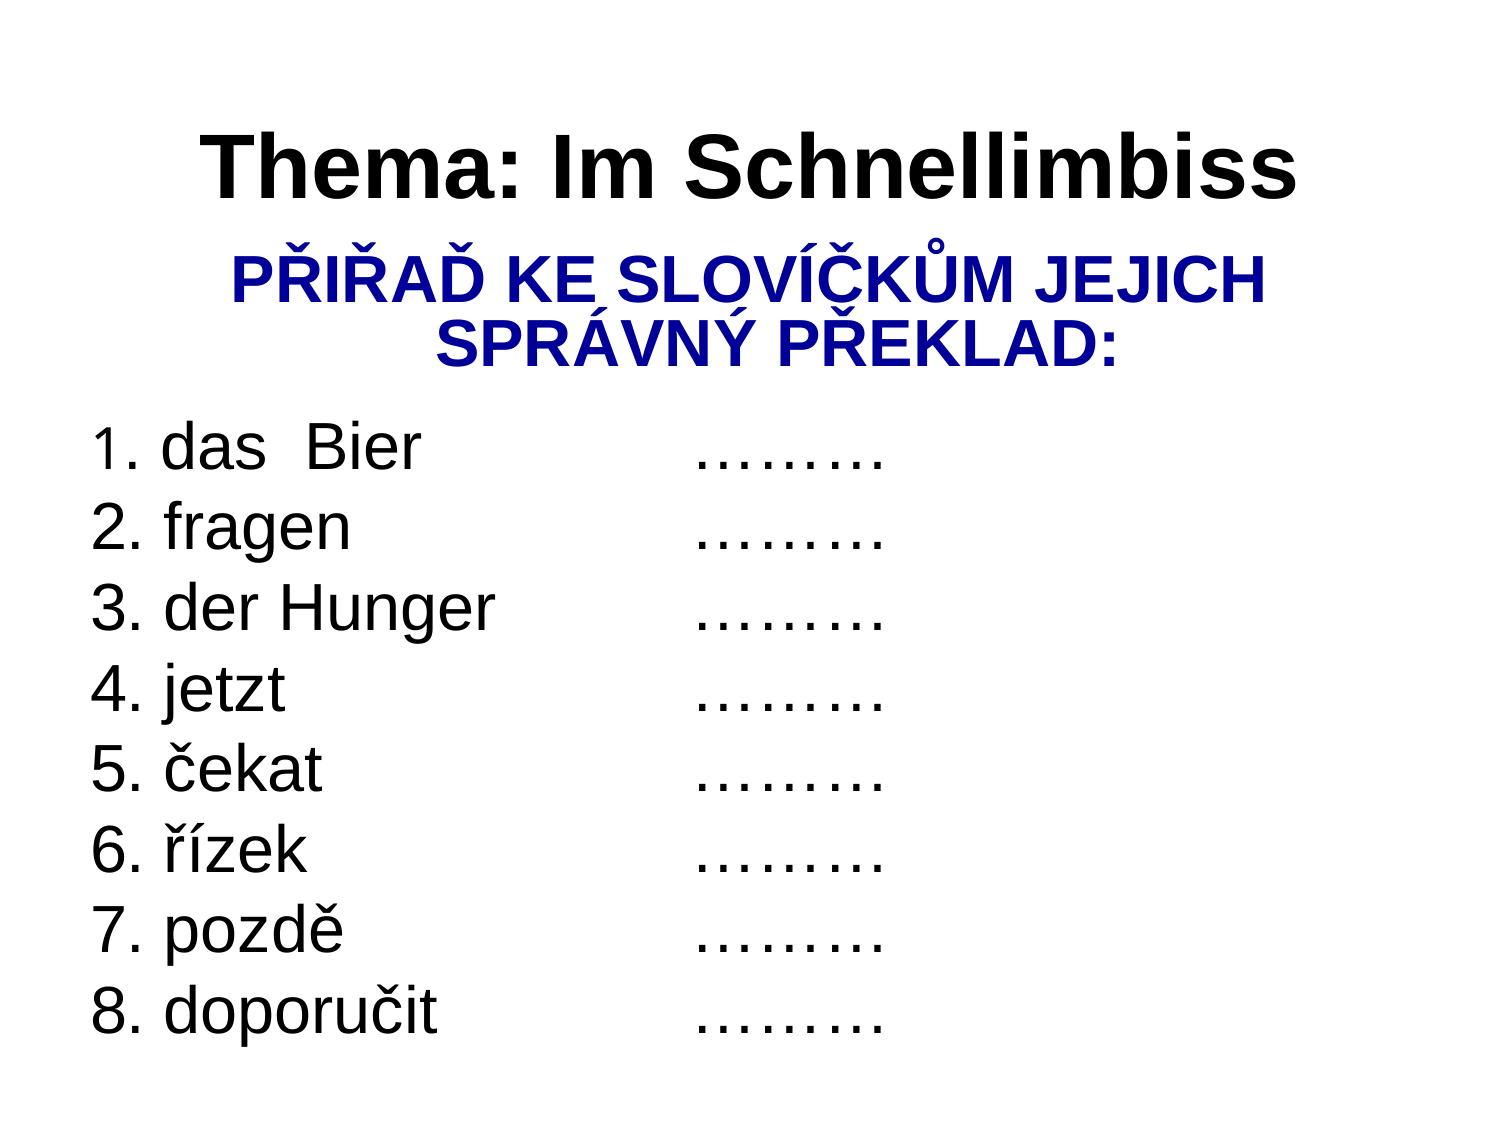

# Thema: Im Schnellimbiss
PŘIŘAĎ KE SLOVÍČKŮM JEJICH SPRÁVNÝ PŘEKLAD:
1. das Bier		………
2. fragen			………
3. der Hunger		………
4. jetzt			………
5. čekat			………
6. řízek			………
7. pozdě			………
8. doporučit		………